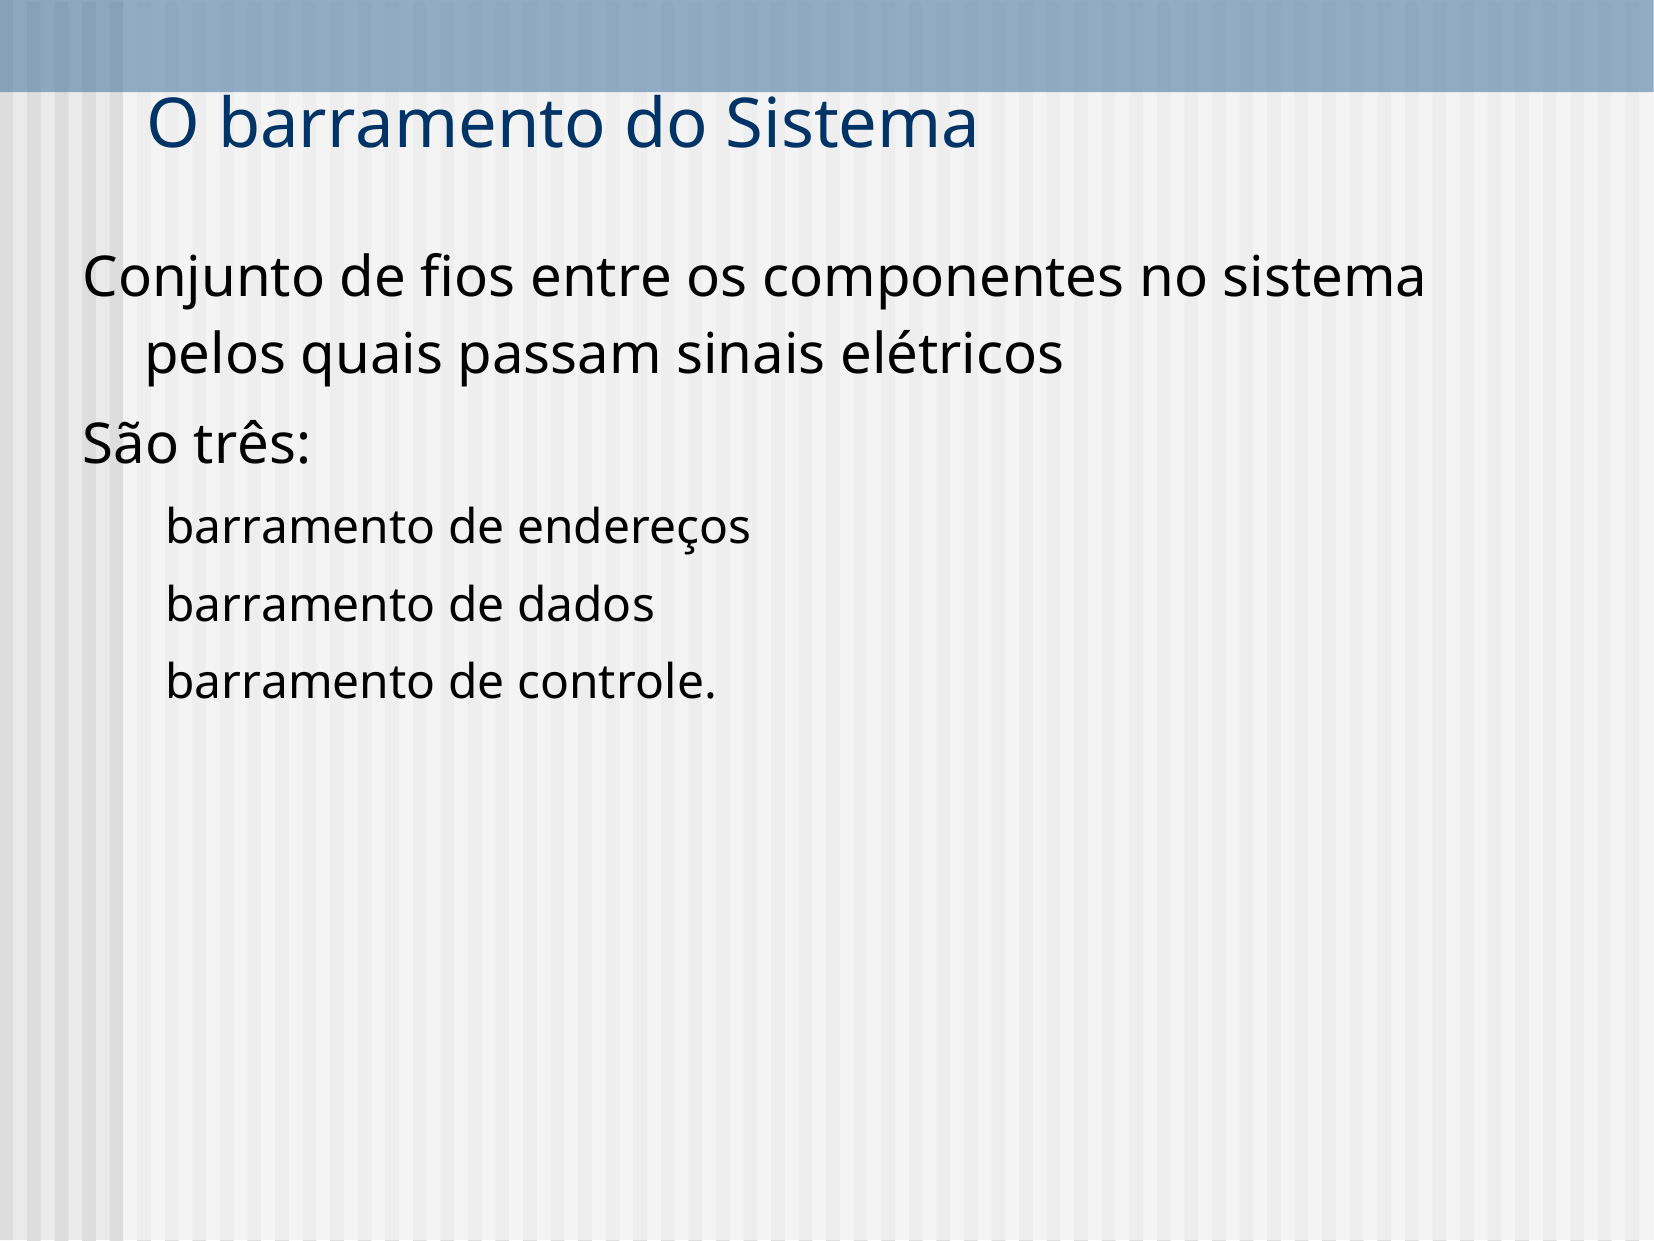

# O barramento do Sistema
Conjunto de fios entre os componentes no sistema pelos quais passam sinais elétricos
São três:
barramento de endereços
barramento de dados
barramento de controle.